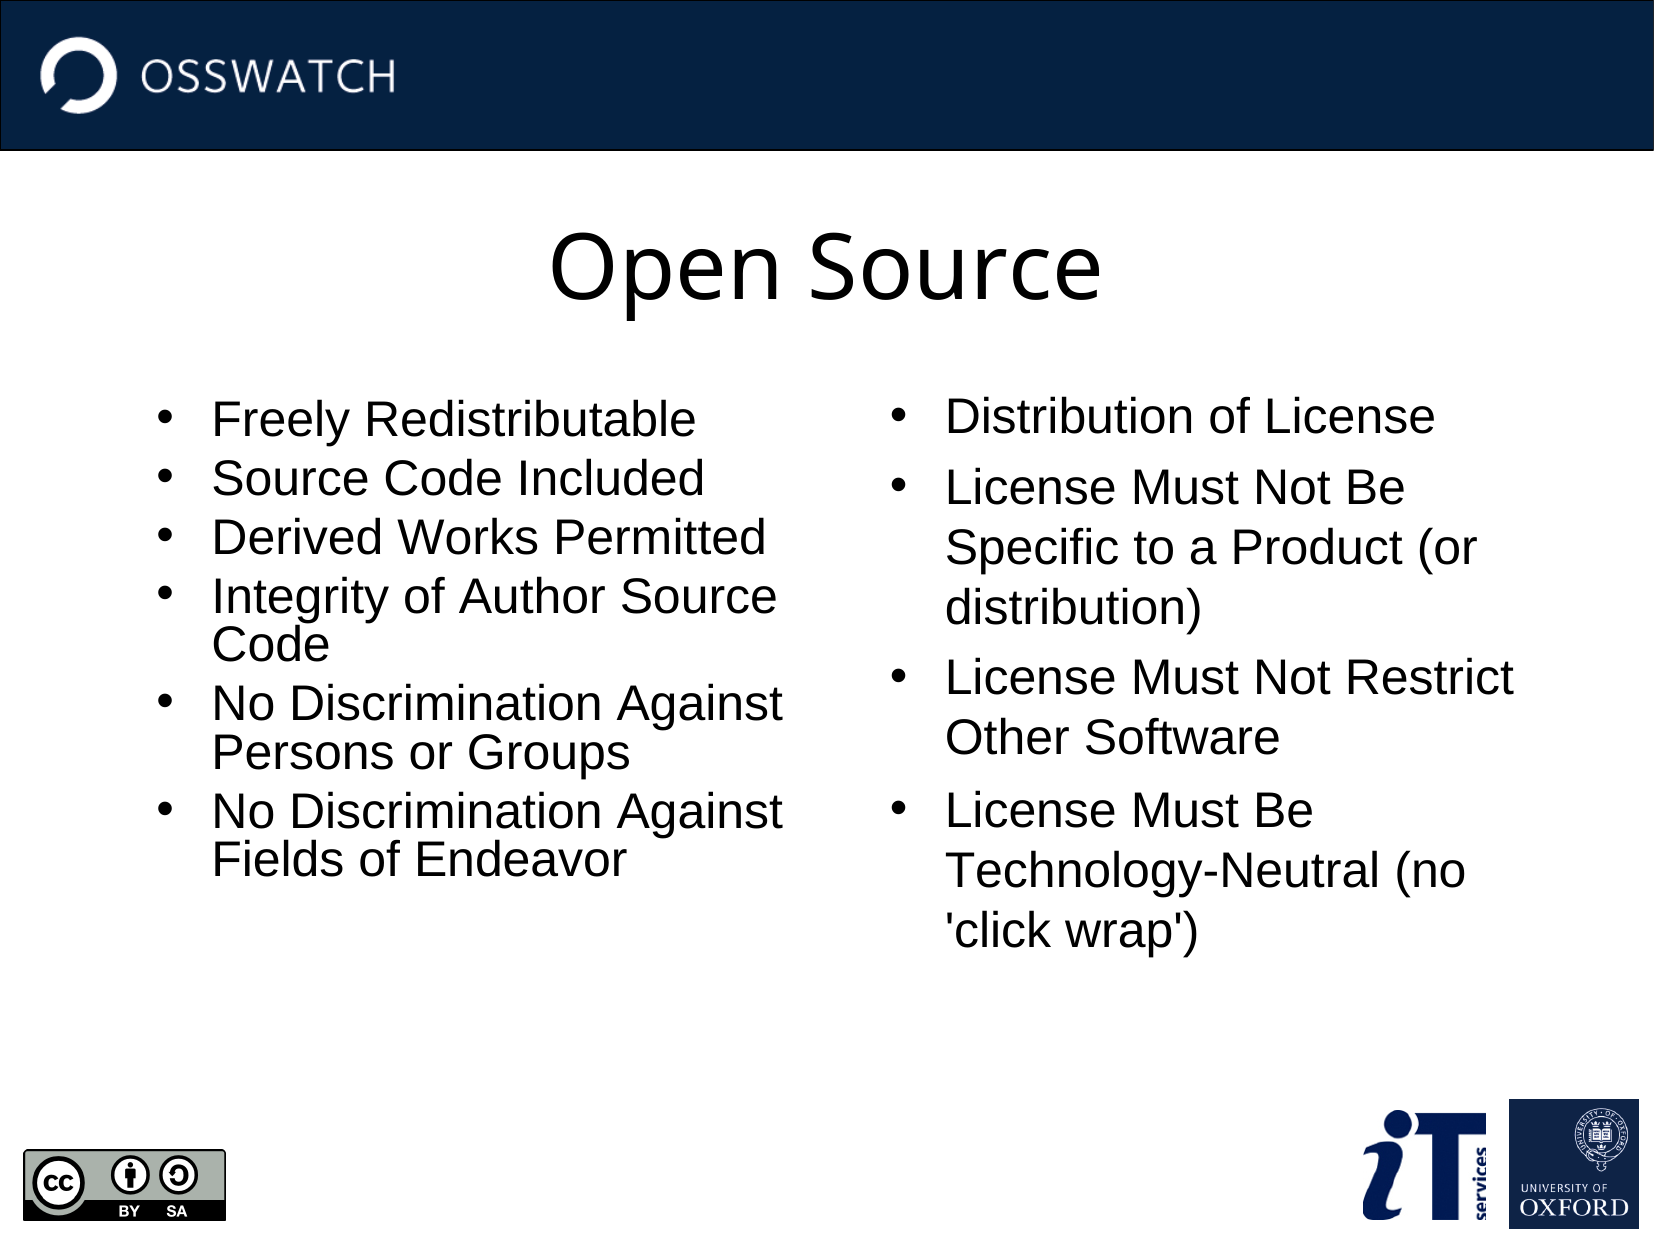

# Open Source
Distribution of License
License Must Not Be Specific to a Product (or distribution)
License Must Not Restrict Other Software
License Must Be Technology-Neutral (no 'click wrap')
Freely Redistributable
Source Code Included
Derived Works Permitted
Integrity of Author Source Code
No Discrimination Against Persons or Groups
No Discrimination Against Fields of Endeavor